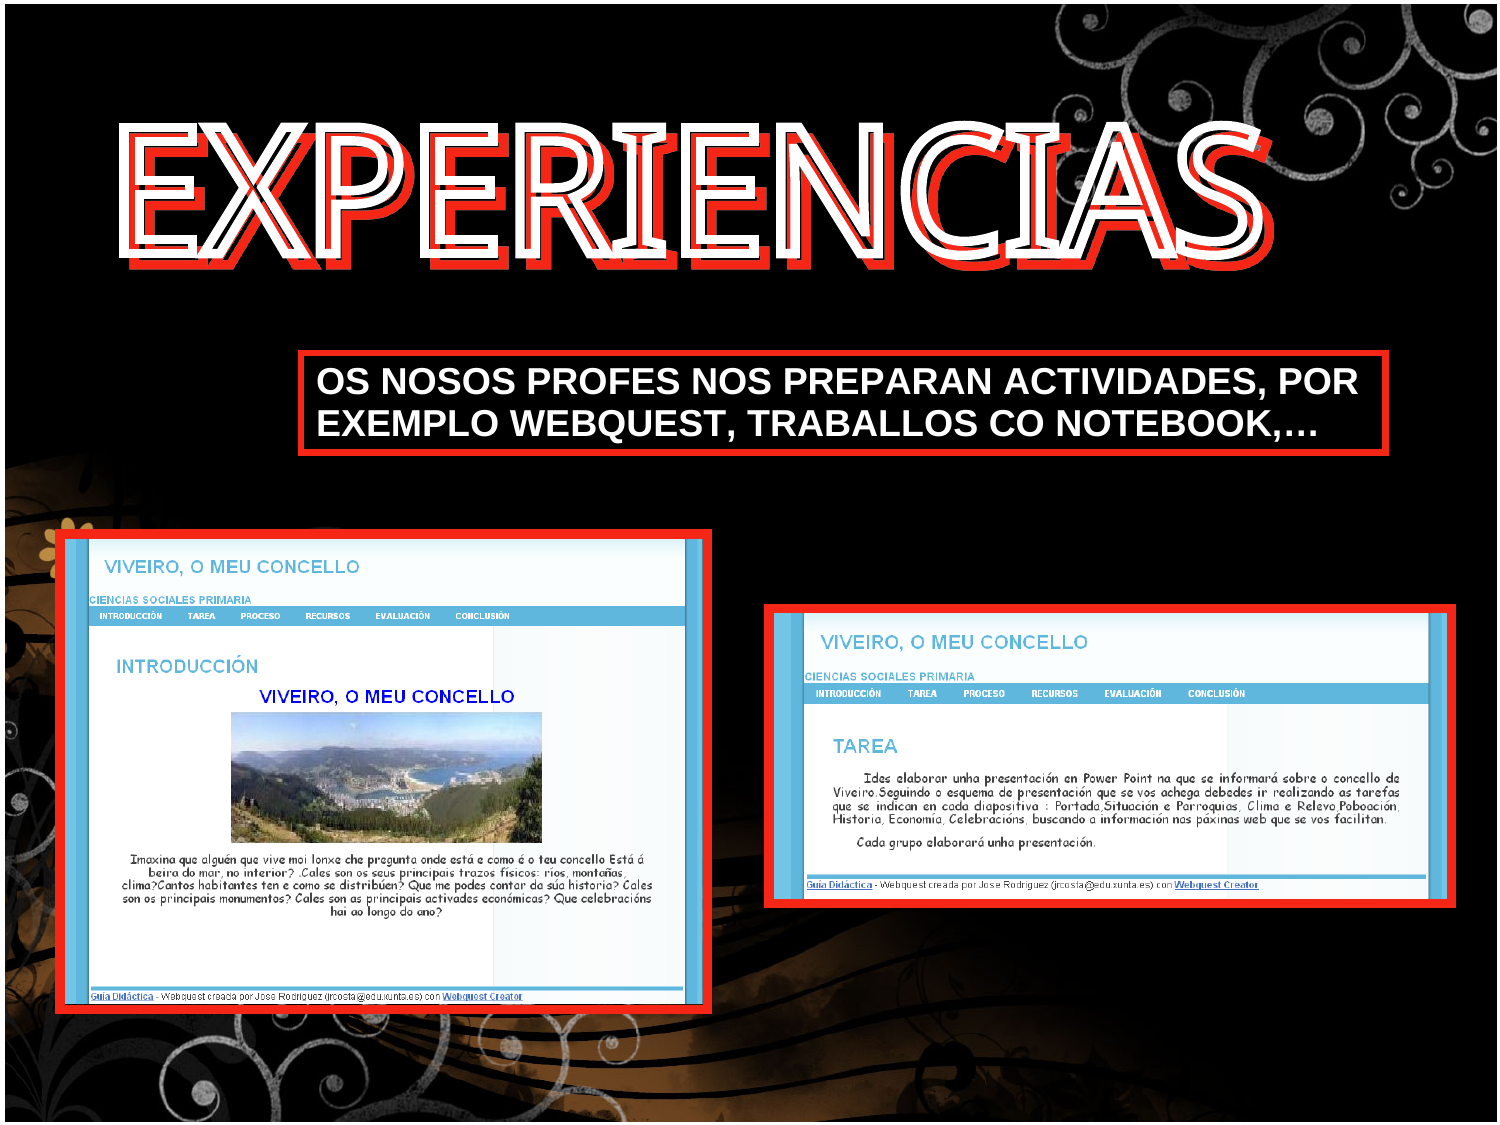

EXPERIENCIAS
OS NOSOS PROFES NOS PREPARAN ACTIVIDADES, POR
EXEMPLO WEBQUEST, TRABALLOS CO NOTEBOOK,…